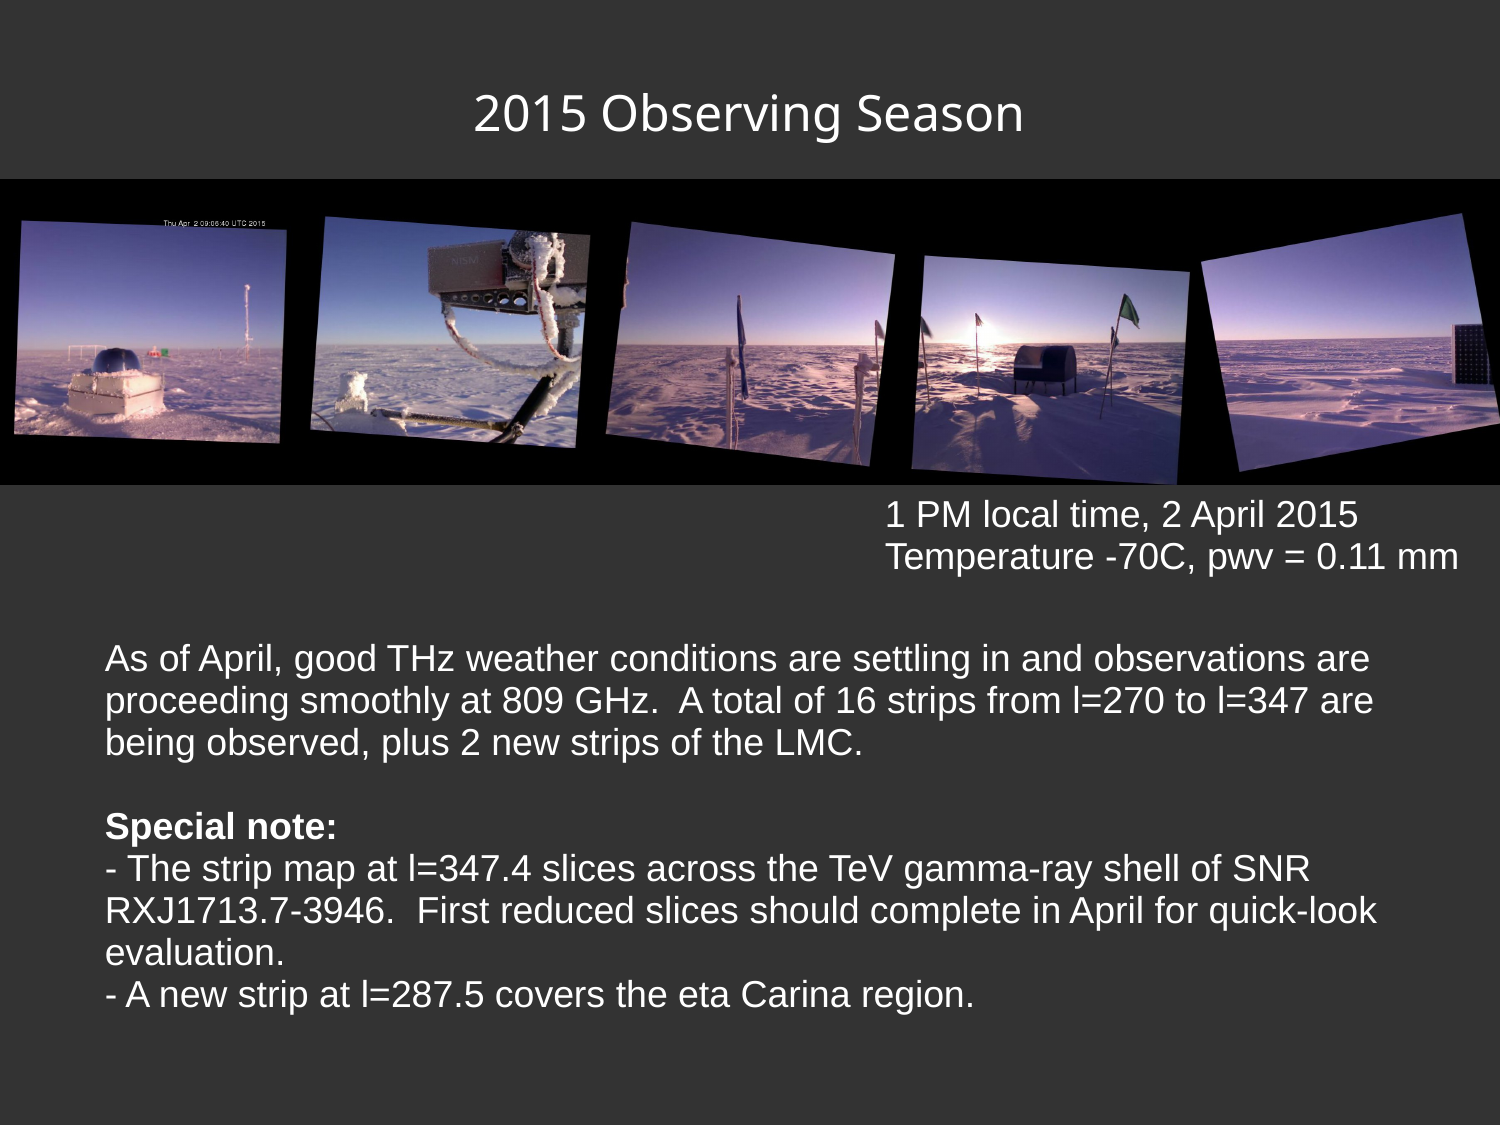

# 2015 Observing Season
1 PM local time, 2 April 2015
Temperature -70C, pwv = 0.11 mm
As of April, good THz weather conditions are settling in and observations are proceeding smoothly at 809 GHz. A total of 16 strips from l=270 to l=347 are being observed, plus 2 new strips of the LMC.
Special note:
- The strip map at l=347.4 slices across the TeV gamma-ray shell of SNR RXJ1713.7-3946. First reduced slices should complete in April for quick-look evaluation.
- A new strip at l=287.5 covers the eta Carina region.